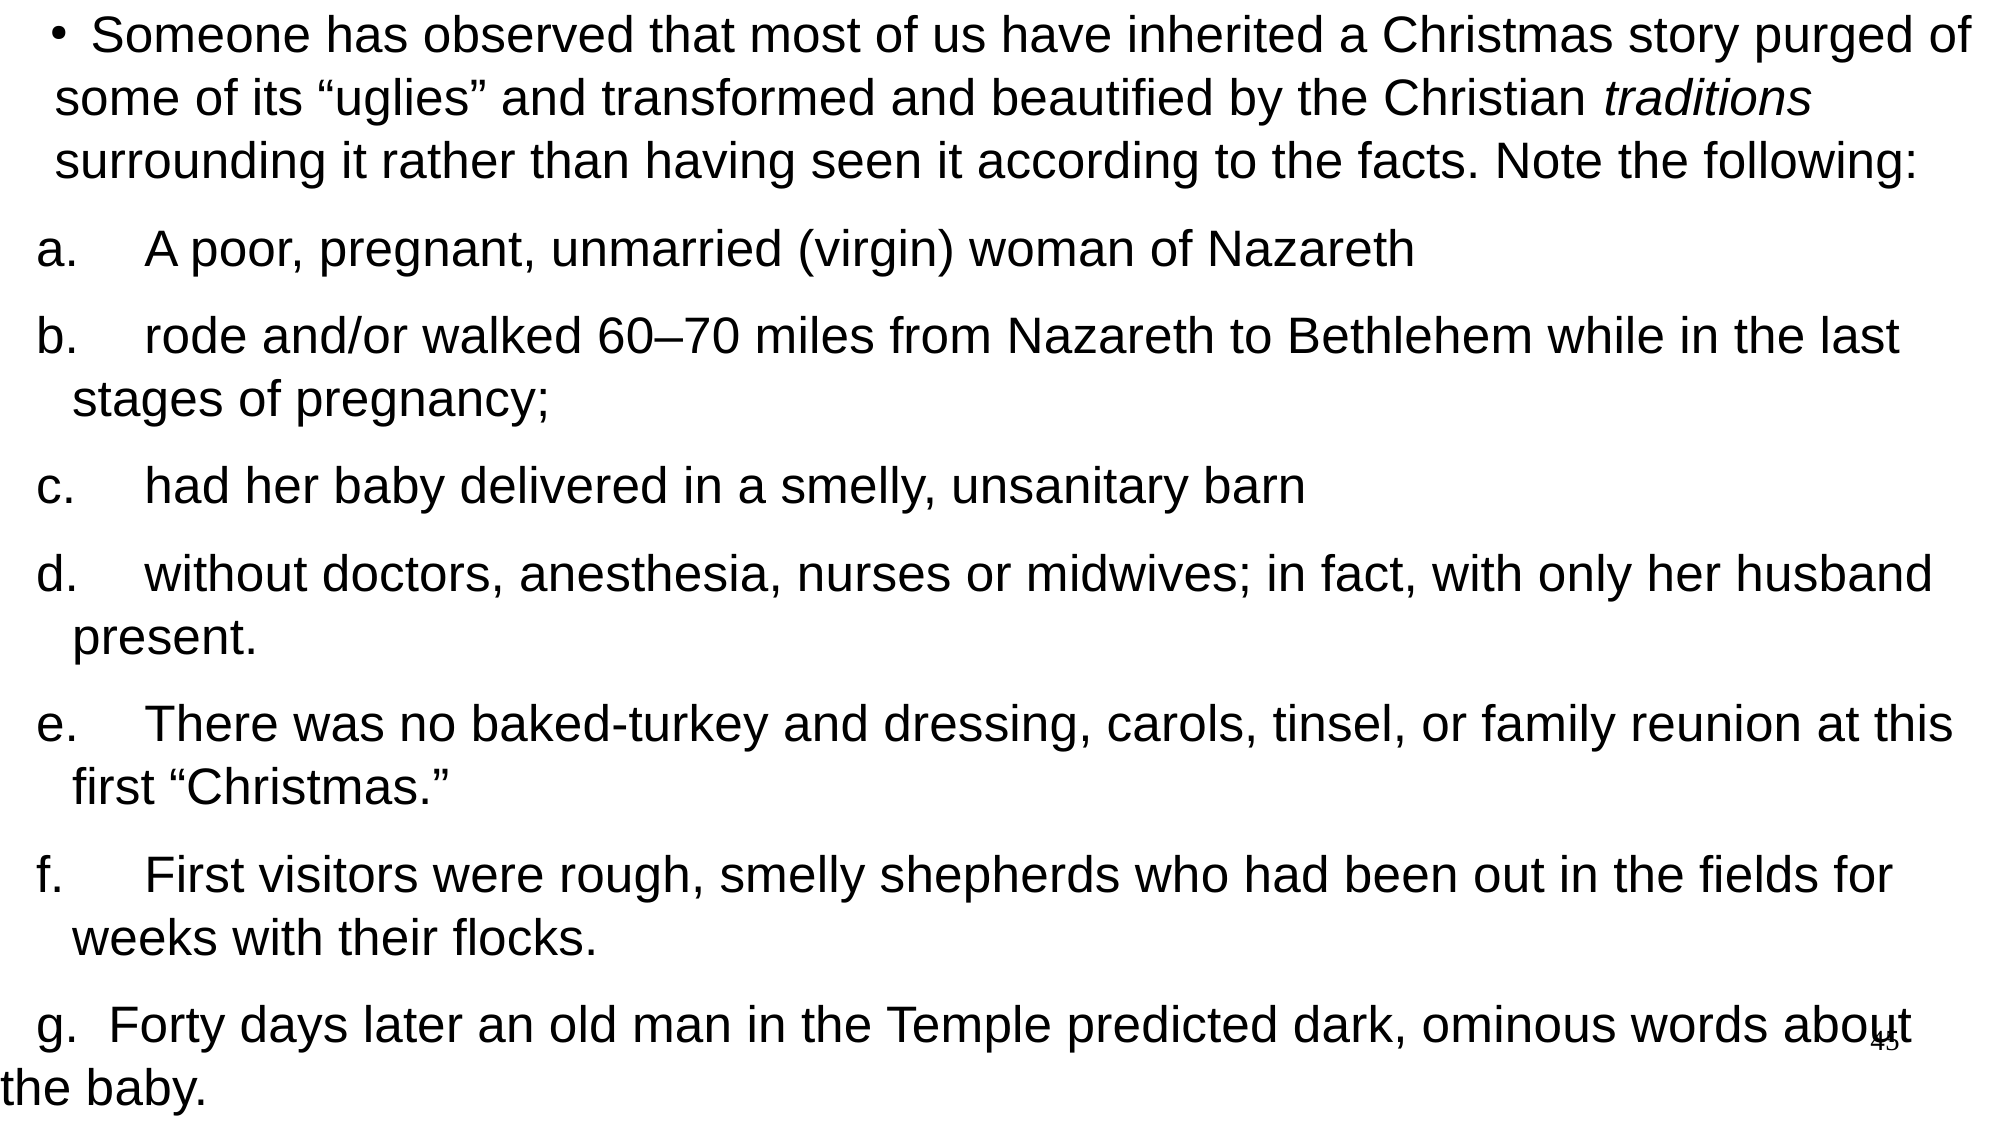

# Someone has observed that most of us have inherited a Christmas story purged of some of its “uglies” and transformed and beautified by the Christian traditions surrounding it rather than having seen it according to the facts. Note the following:
a.	A poor, pregnant, unmarried (virgin) woman of Nazareth
b.	rode and/or walked 60–70 miles from Nazareth to Bethlehem while in the last stages of pregnancy;
c.	had her baby delivered in a smelly, unsanitary barn
d.	without doctors, anesthesia, nurses or midwives; in fact, with only her husband present.
e.	There was no baked-turkey and dressing, carols, tinsel, or family reunion at this first “Christmas.”
f.	First visitors were rough, smelly shepherds who had been out in the fields for weeks with their flocks.
g.	Forty days later an old man in the Temple predicted dark, ominous words about the baby.
45